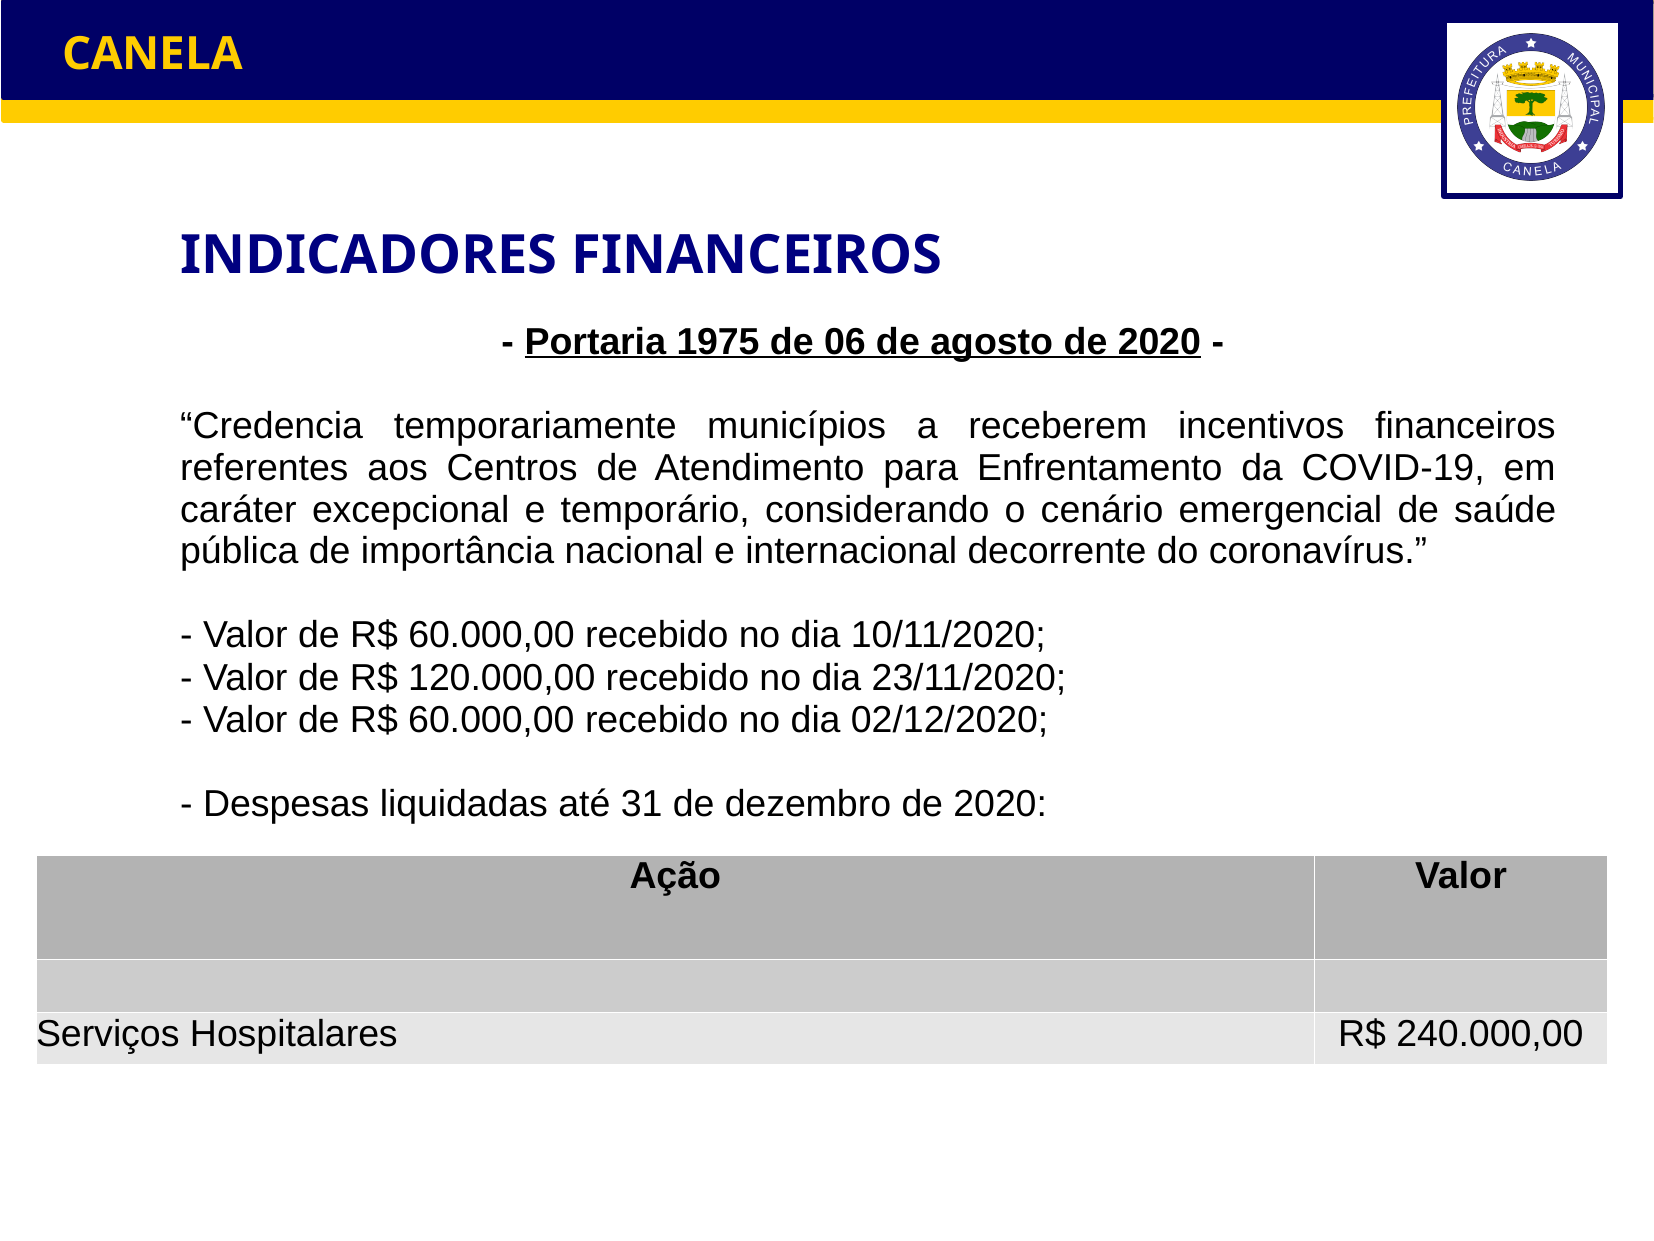

CANELA
CANELA
INDICADORES FINANCEIROS
- Portaria 1975 de 06 de agosto de 2020 -
“Credencia temporariamente municípios a receberem incentivos financeiros referentes aos Centros de Atendimento para Enfrentamento da COVID-19, em caráter excepcional e temporário, considerando o cenário emergencial de saúde pública de importância nacional e internacional decorrente do coronavírus.”
- Valor de R$ 60.000,00 recebido no dia 10/11/2020;
- Valor de R$ 120.000,00 recebido no dia 23/11/2020;
- Valor de R$ 60.000,00 recebido no dia 02/12/2020;
- Despesas liquidadas até 31 de dezembro de 2020:
| Ação | Valor |
| --- | --- |
| | |
| Serviços Hospitalares | R$ 240.000,00 |